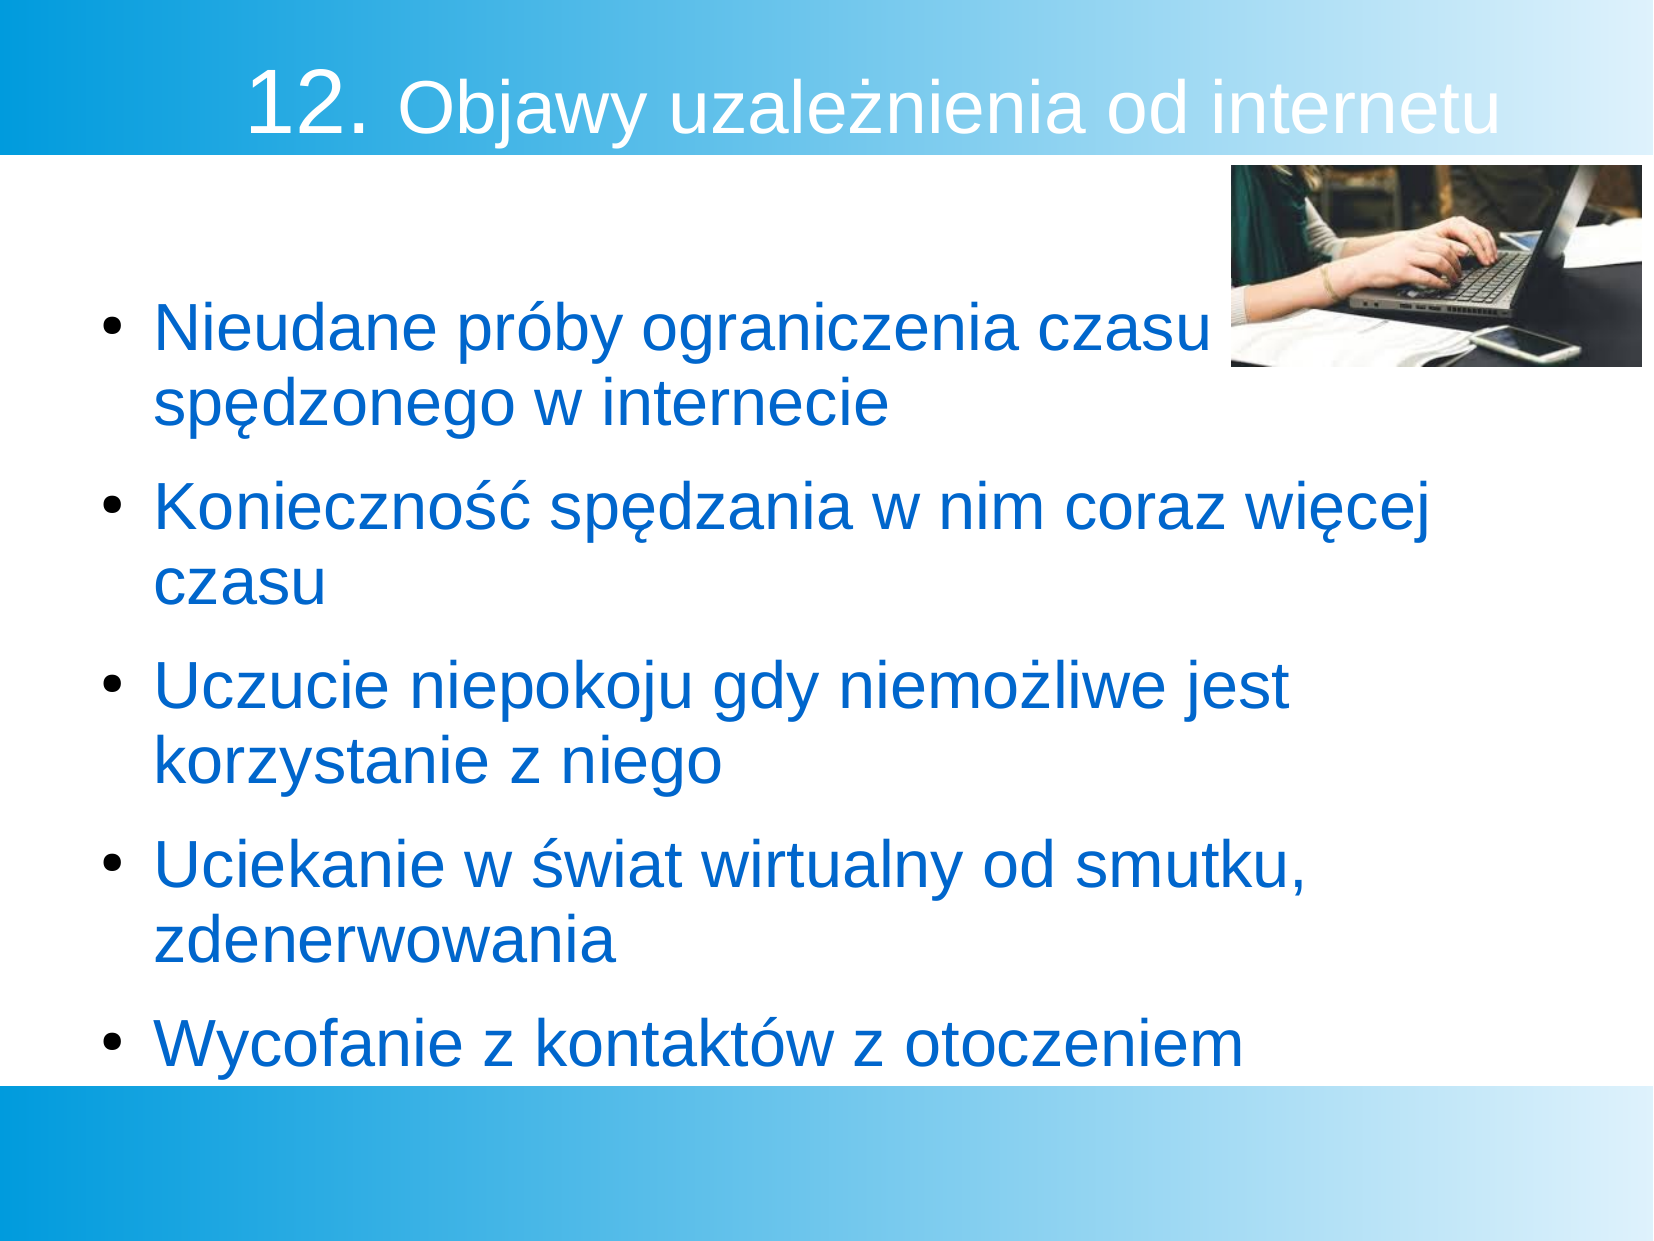

# 12. Objawy uzależnienia od internetu
Nieudane próby ograniczenia czasu spędzonego w internecie
Konieczność spędzania w nim coraz więcej czasu
Uczucie niepokoju gdy niemożliwe jest korzystanie z niego
Uciekanie w świat wirtualny od smutku, zdenerwowania
Wycofanie z kontaktów z otoczeniem